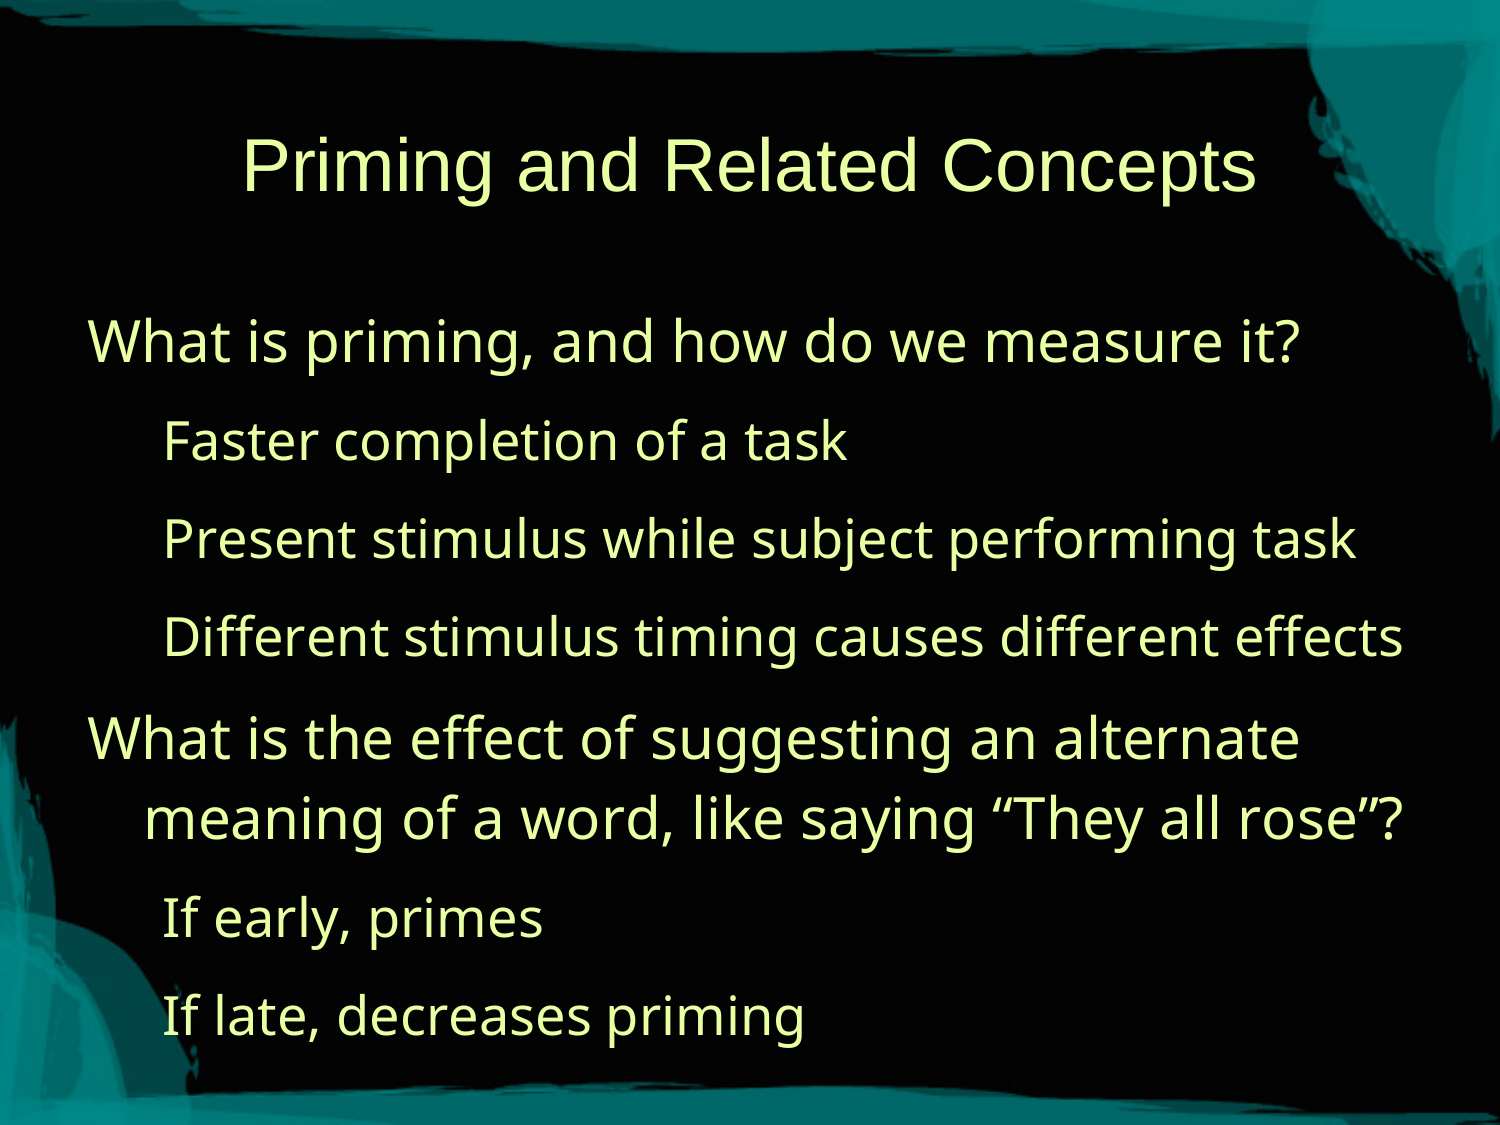

# Priming and Related Concepts
What is priming, and how do we measure it?
Faster completion of a task
Present stimulus while subject performing task
Different stimulus timing causes different effects
What is the effect of suggesting an alternate meaning of a word, like saying “They all rose”?
If early, primes
If late, decreases priming